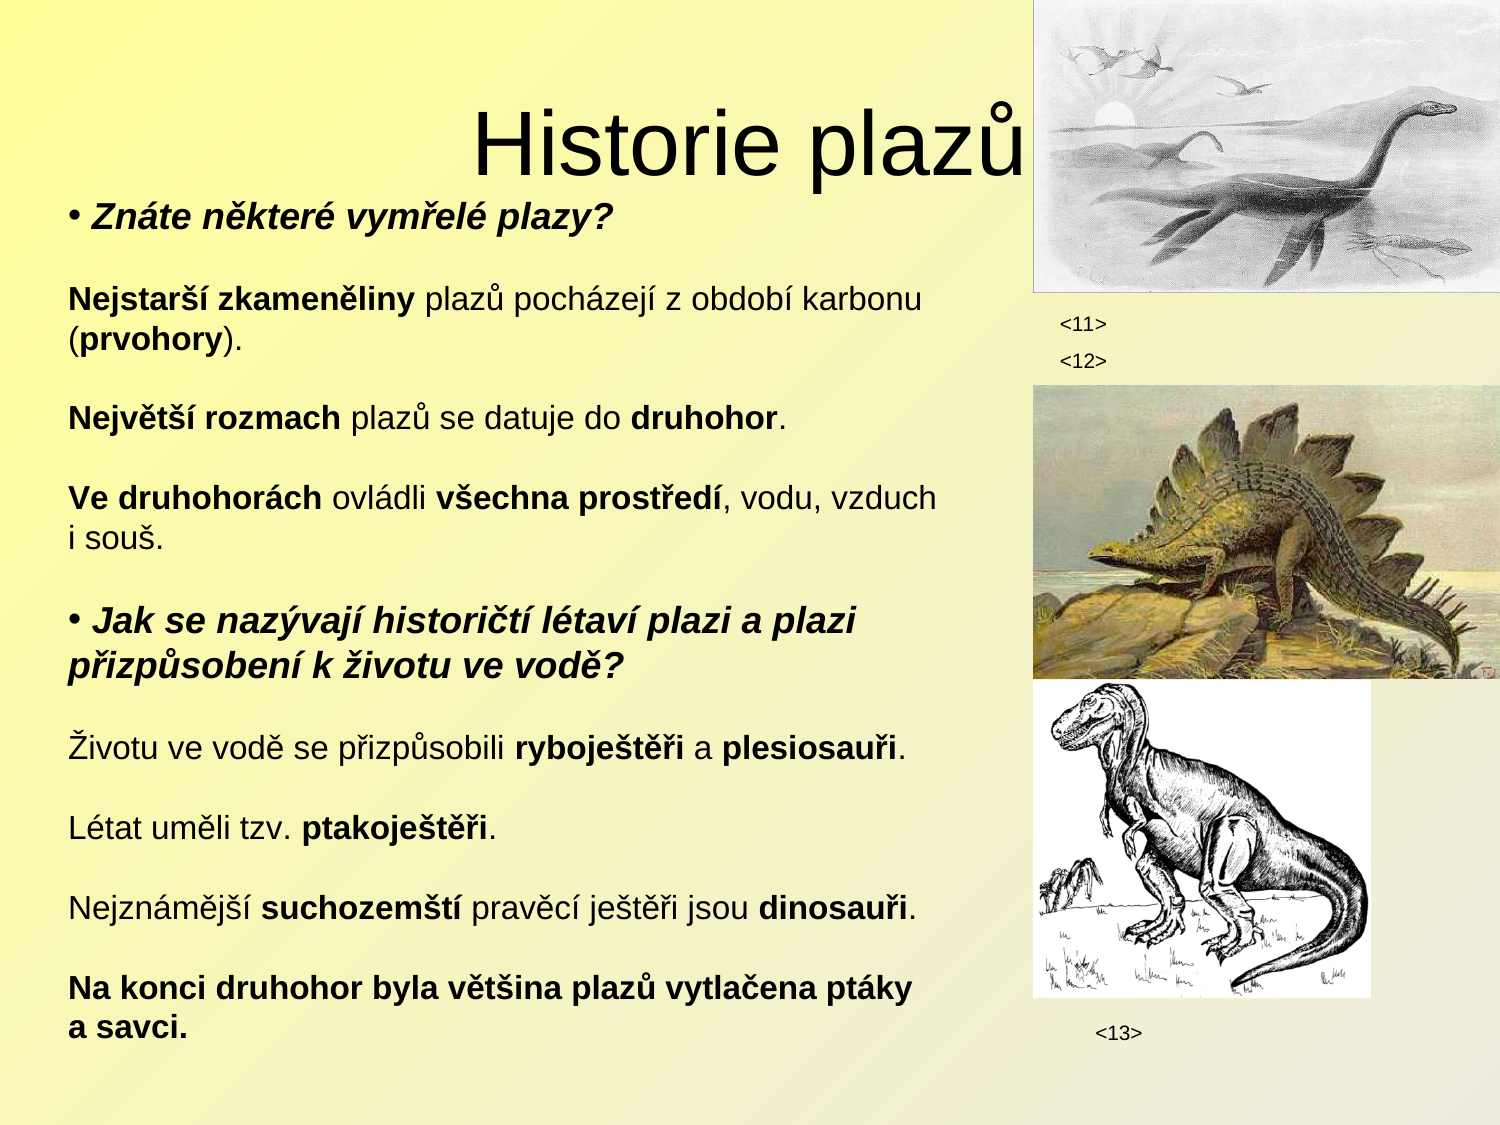

# Historie plazů
 Znáte některé vymřelé plazy?
Nejstarší zkameněliny plazů pocházejí z období karbonu (prvohory).
Největší rozmach plazů se datuje do druhohor.
Ve druhohorách ovládli všechna prostředí, vodu, vzduch
i souš.
 Jak se nazývají historičtí létaví plazi a plazi přizpůsobení k životu ve vodě?
Životu ve vodě se přizpůsobili ryboještěři a plesiosauři.
Létat uměli tzv. ptakoještěři.
Nejznámější suchozemští pravěcí ještěři jsou dinosauři.
Na konci druhohor byla většina plazů vytlačena ptáky
a savci.
<11>
<12>
<13>